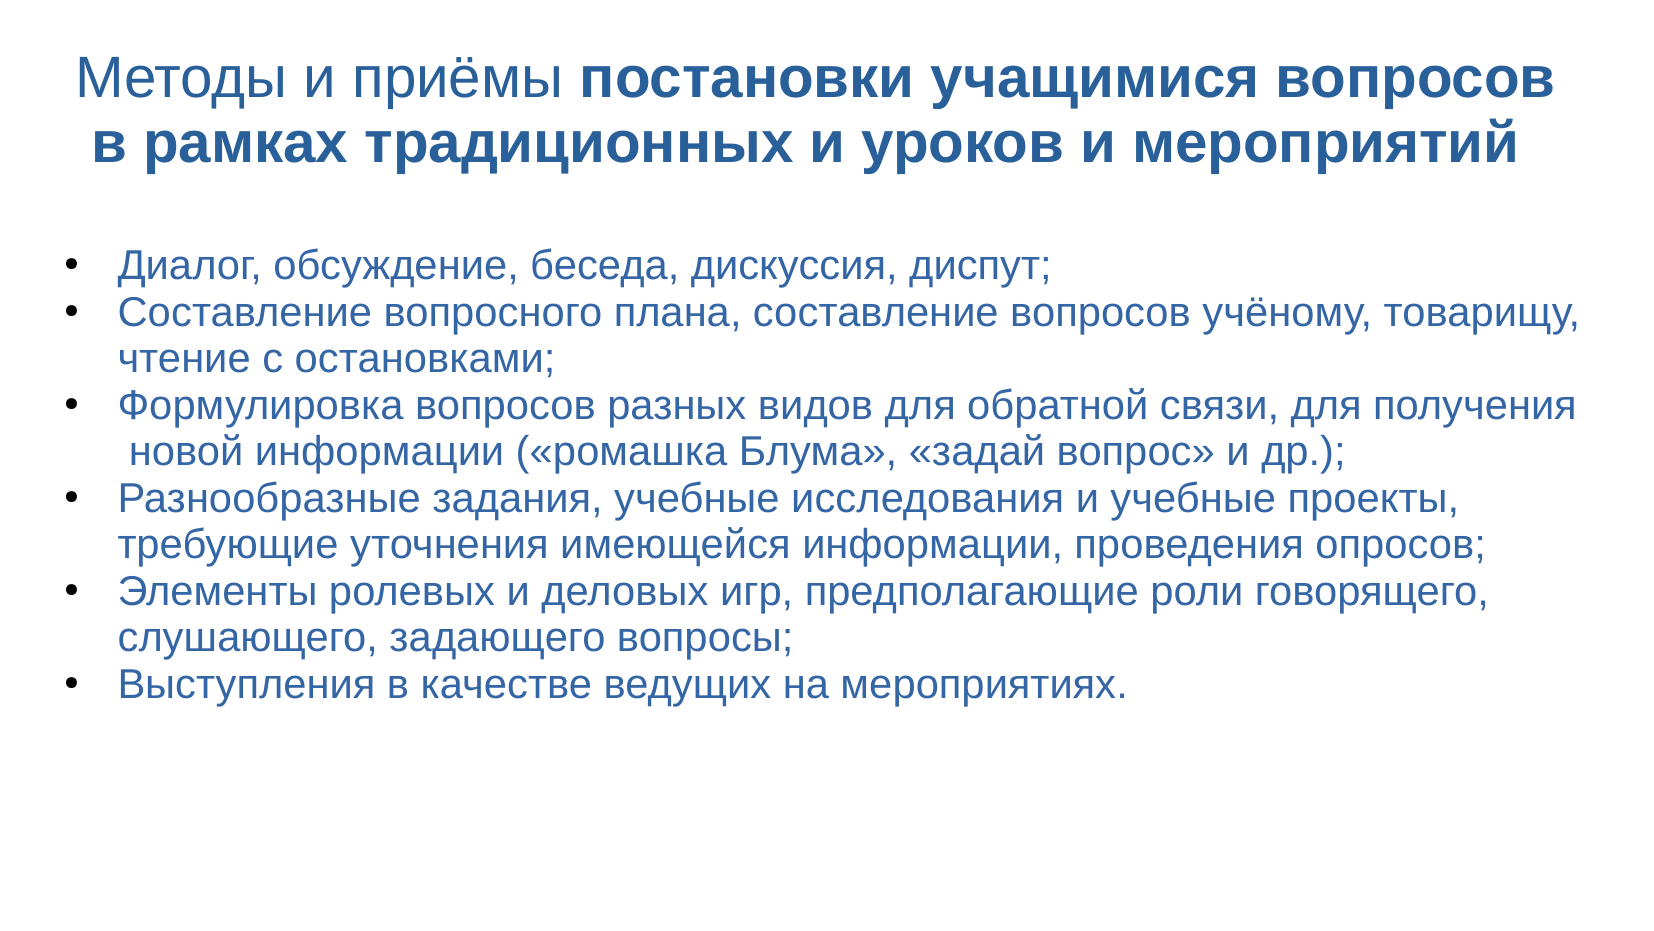

Методы и приёмы постановки учащимися вопросов
 в рамках традиционных и уроков и мероприятий
# Диалог, обсуждение, беседа, дискуссия, диспут;
Составление вопросного плана, составление вопросов учёному, товарищу, чтение с остановками;
Формулировка вопросов разных видов для обратной связи, для получения
 новой информации («ромашка Блума», «задай вопрос» и др.);
Разнообразные задания, учебные исследования и учебные проекты,
требующие уточнения имеющейся информации, проведения опросов;
Элементы ролевых и деловых игр, предполагающие роли говорящего, слушающего, задающего вопросы;
Выступления в качестве ведущих на мероприятиях.